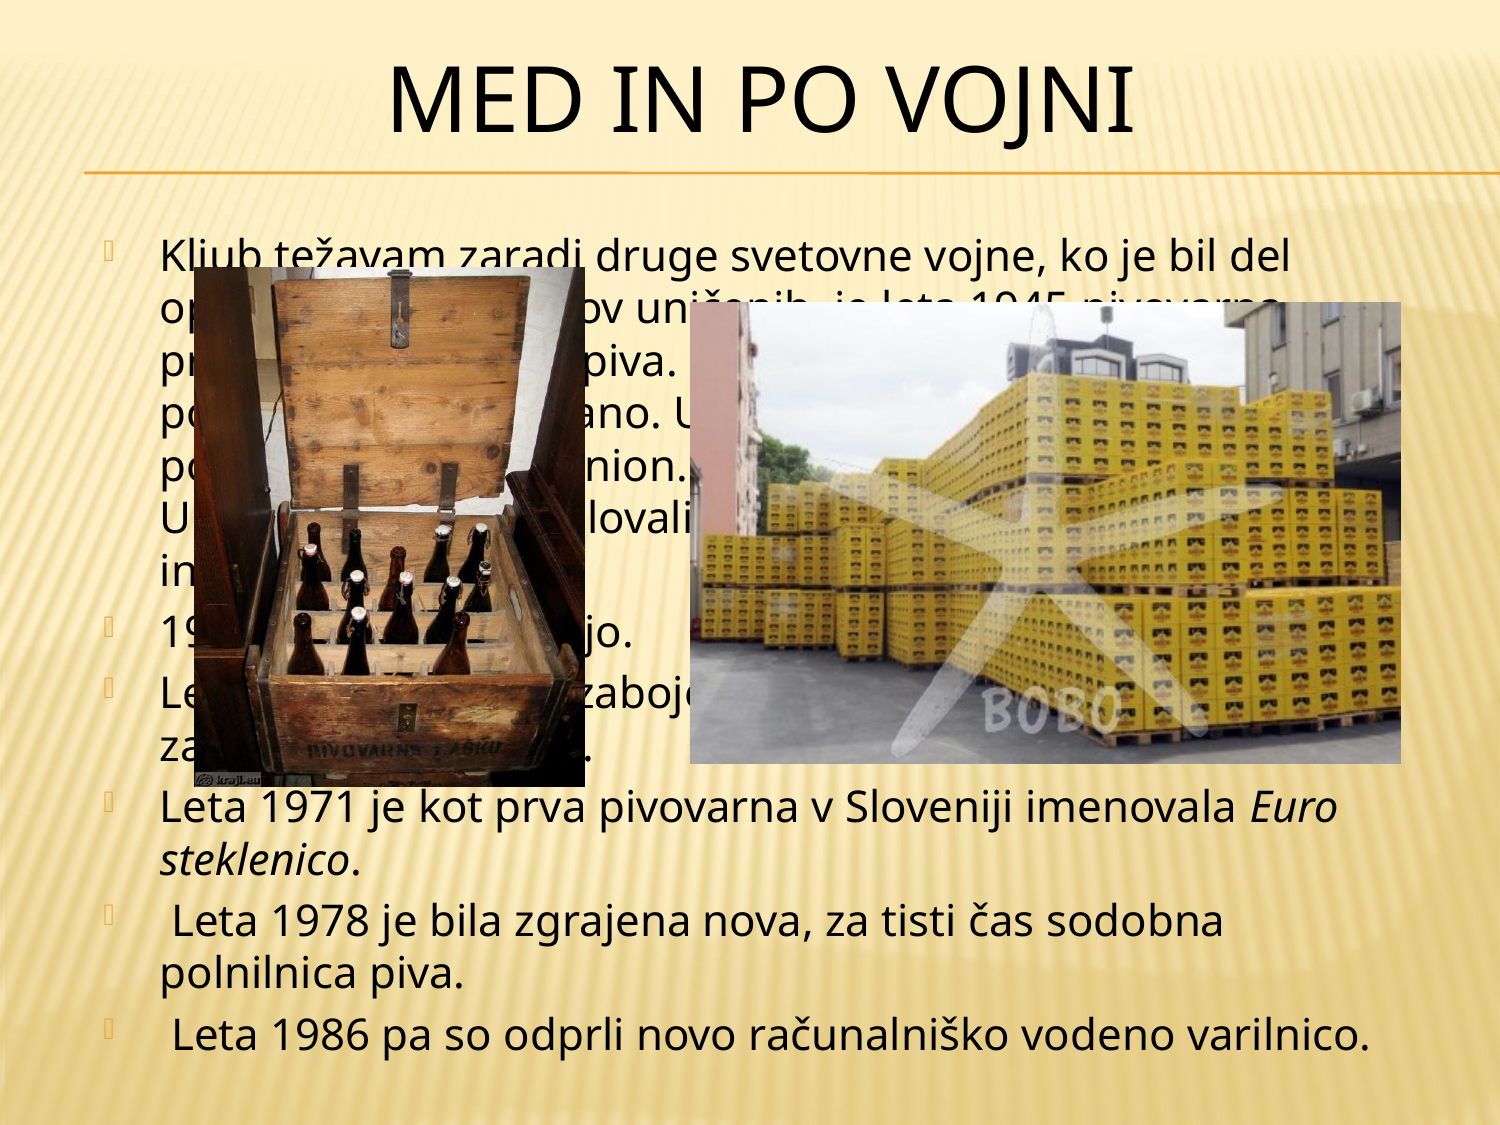

# MED IN PO VOJNI
Kljub težavam zaradi druge svetovne vojne, ko je bil del opreme in tovornjakov uničenih, je leta 1945 pivovarna proizvedla 45.000 hl piva. Leta 1946 je bilo podjetje nacionalizirano. Ustanovljeno je bilo družbeno podjetje Pivovarna Union. Po drugi svetovni vojni sta ob Unionu v Sloveniji delovali še pivovarni Laško in Talis v Mariboru.
1965 prvi izvoz v Italijo.
Leta 1967 so lesene zaboje za pivo nadomestili s plastičnimi zaboji rumene barve.
Leta 1971 je kot prva pivovarna v Sloveniji imenovala Euro steklenico.
 Leta 1978 je bila zgrajena nova, za tisti čas sodobna polnilnica piva.
 Leta 1986 pa so odprli novo računalniško vodeno varilnico.